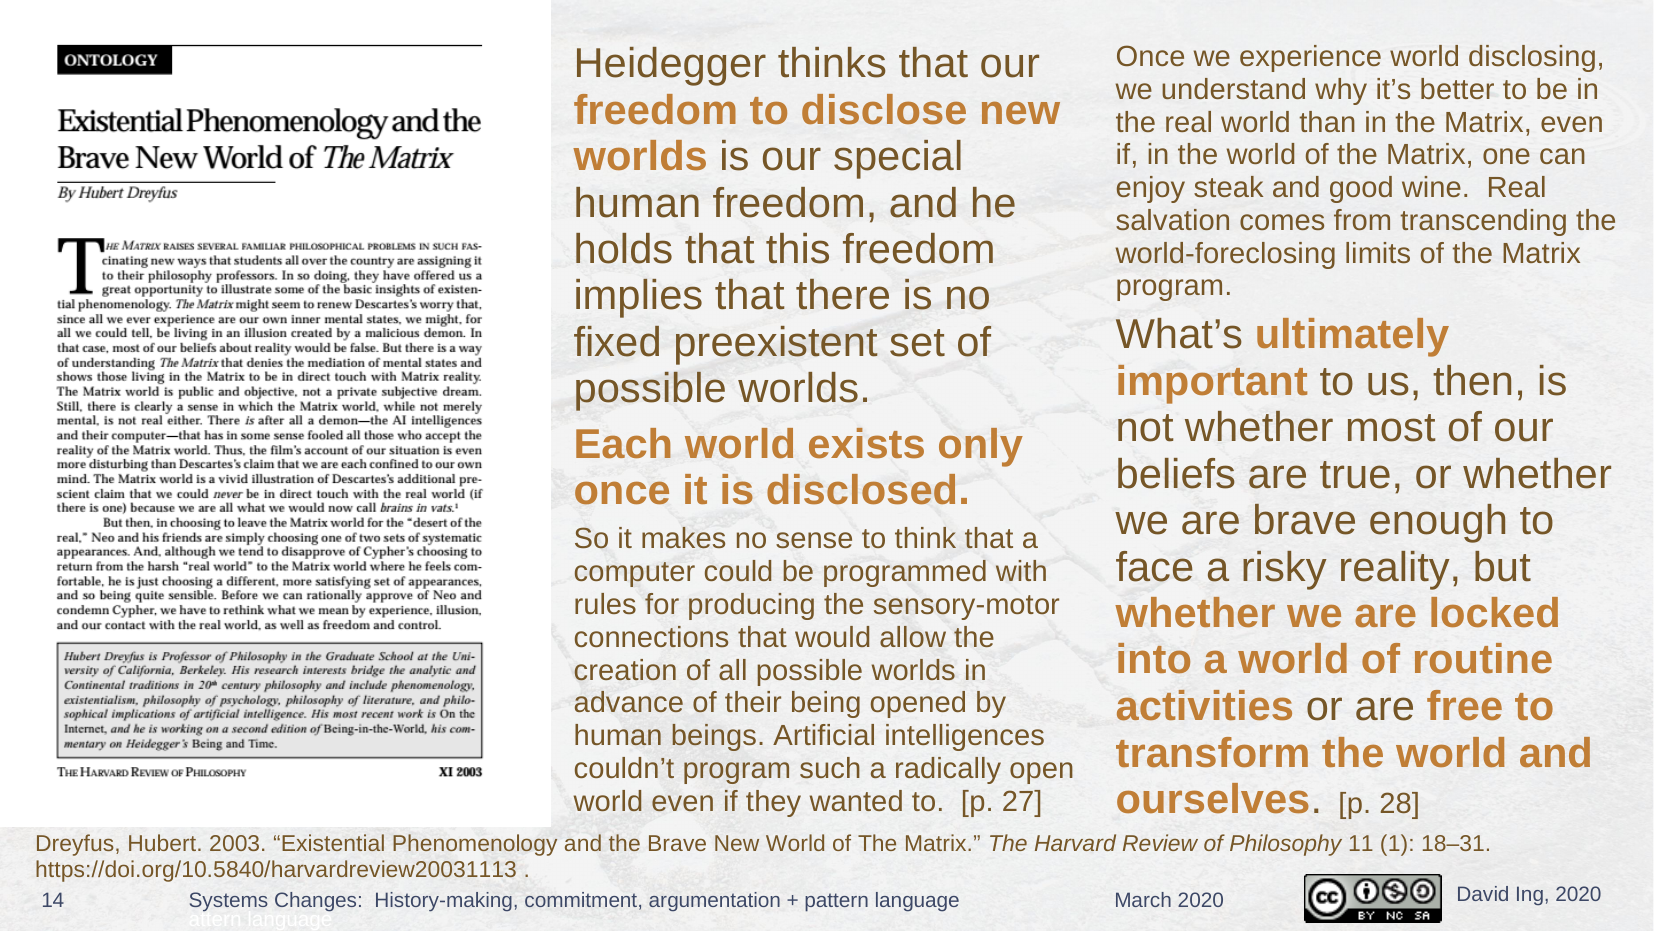

# Existential Phenomenology
Heidegger thinks that our freedom to disclose new worlds is our special human freedom, and he holds that this freedom implies that there is no fixed preexistent set of possible worlds.
Each world exists only once it is disclosed.
So it makes no sense to think that a computer could be programmed with rules for producing the sensory-motor connections that would allow the creation of all possible worlds in advance of their being opened by human beings. Artificial intelligences couldn’t program such a radically open world even if they wanted to. [p. 27]
Once we experience world disclosing, we understand why it’s better to be in the real world than in the Matrix, even if, in the world of the Matrix, one can enjoy steak and good wine. Real salvation comes from transcending the world-foreclosing limits of the Matrix program.
What’s ultimately important to us, then, is not whether most of our beliefs are true, or whether we are brave enough to face a risky reality, but whether we are locked into a world of routine activities or are free to transform the world and ourselves. [p. 28]
Dreyfus, Hubert. 2003. “Existential Phenomenology and the Brave New World of The Matrix.” The Harvard Review of Philosophy 11 (1): 18–31. https://doi.org/10.5840/harvardreview20031113 .
Systems Changes: History-making, commitment, argumentation + pattern language
March 2020